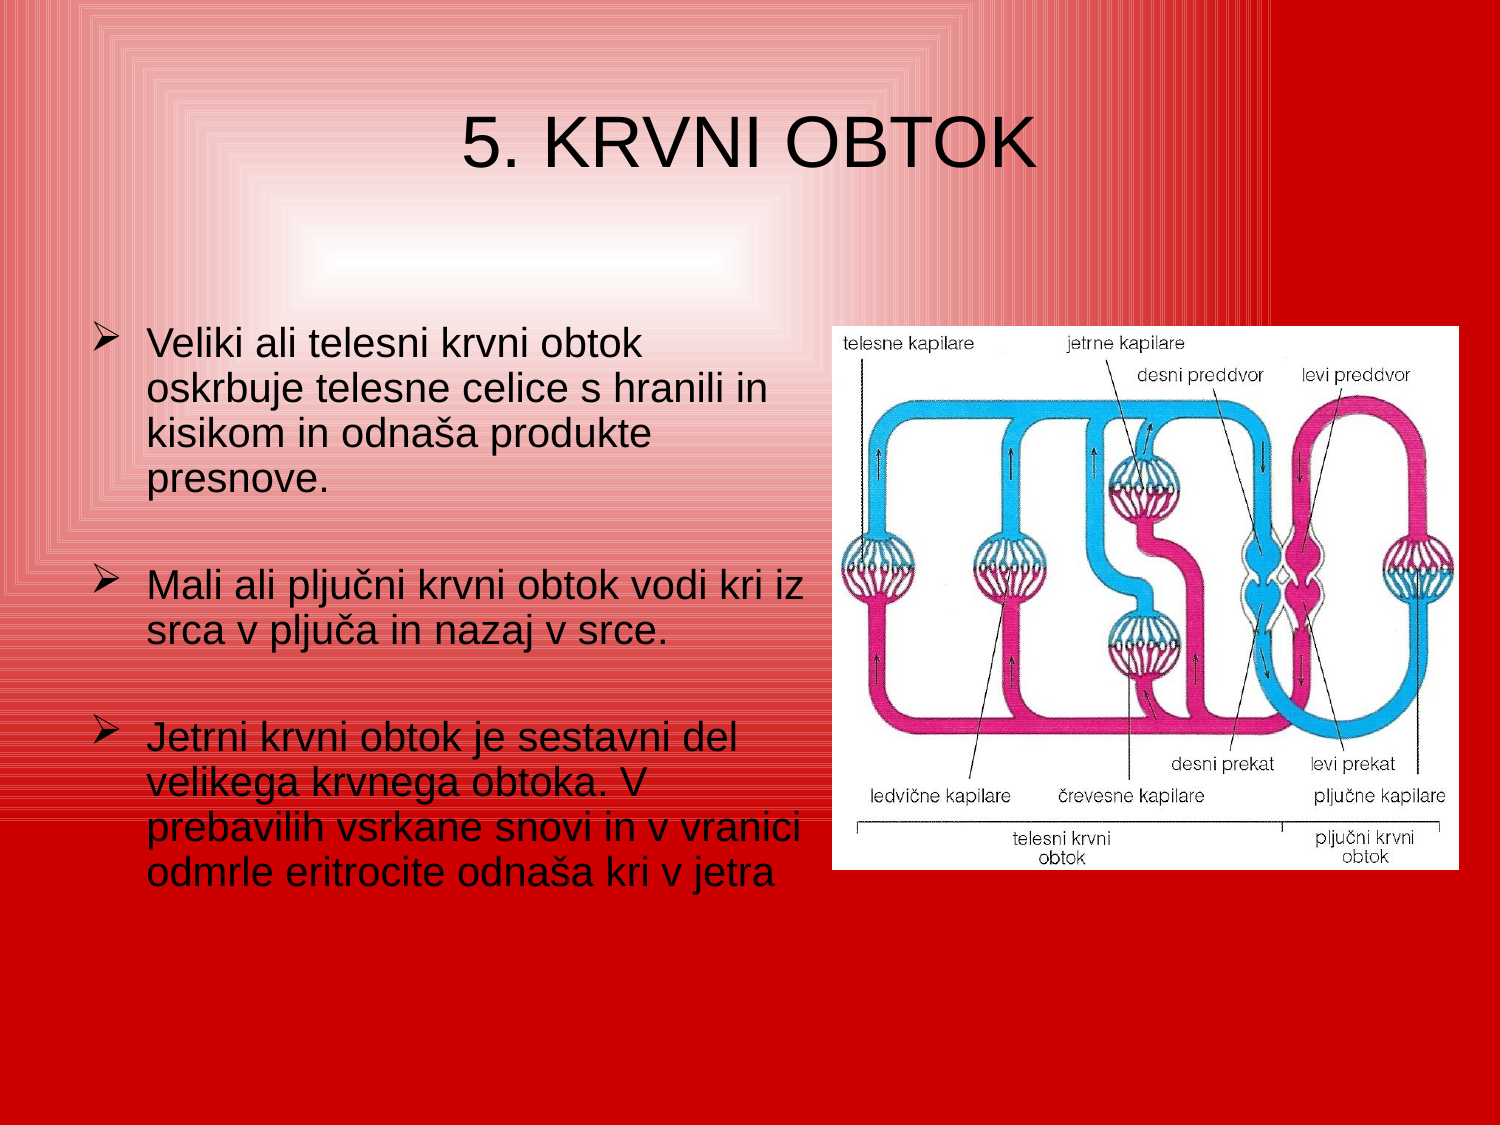

# 5. KRVNI OBTOK
Veliki ali telesni krvni obtok oskrbuje telesne celice s hranili in kisikom in odnaša produkte presnove.
Mali ali pljučni krvni obtok vodi kri iz srca v pljuča in nazaj v srce.
Jetrni krvni obtok je sestavni del velikega krvnega obtoka. V prebavilih vsrkane snovi in v vranici odmrle eritrocite odnaša kri v jetra